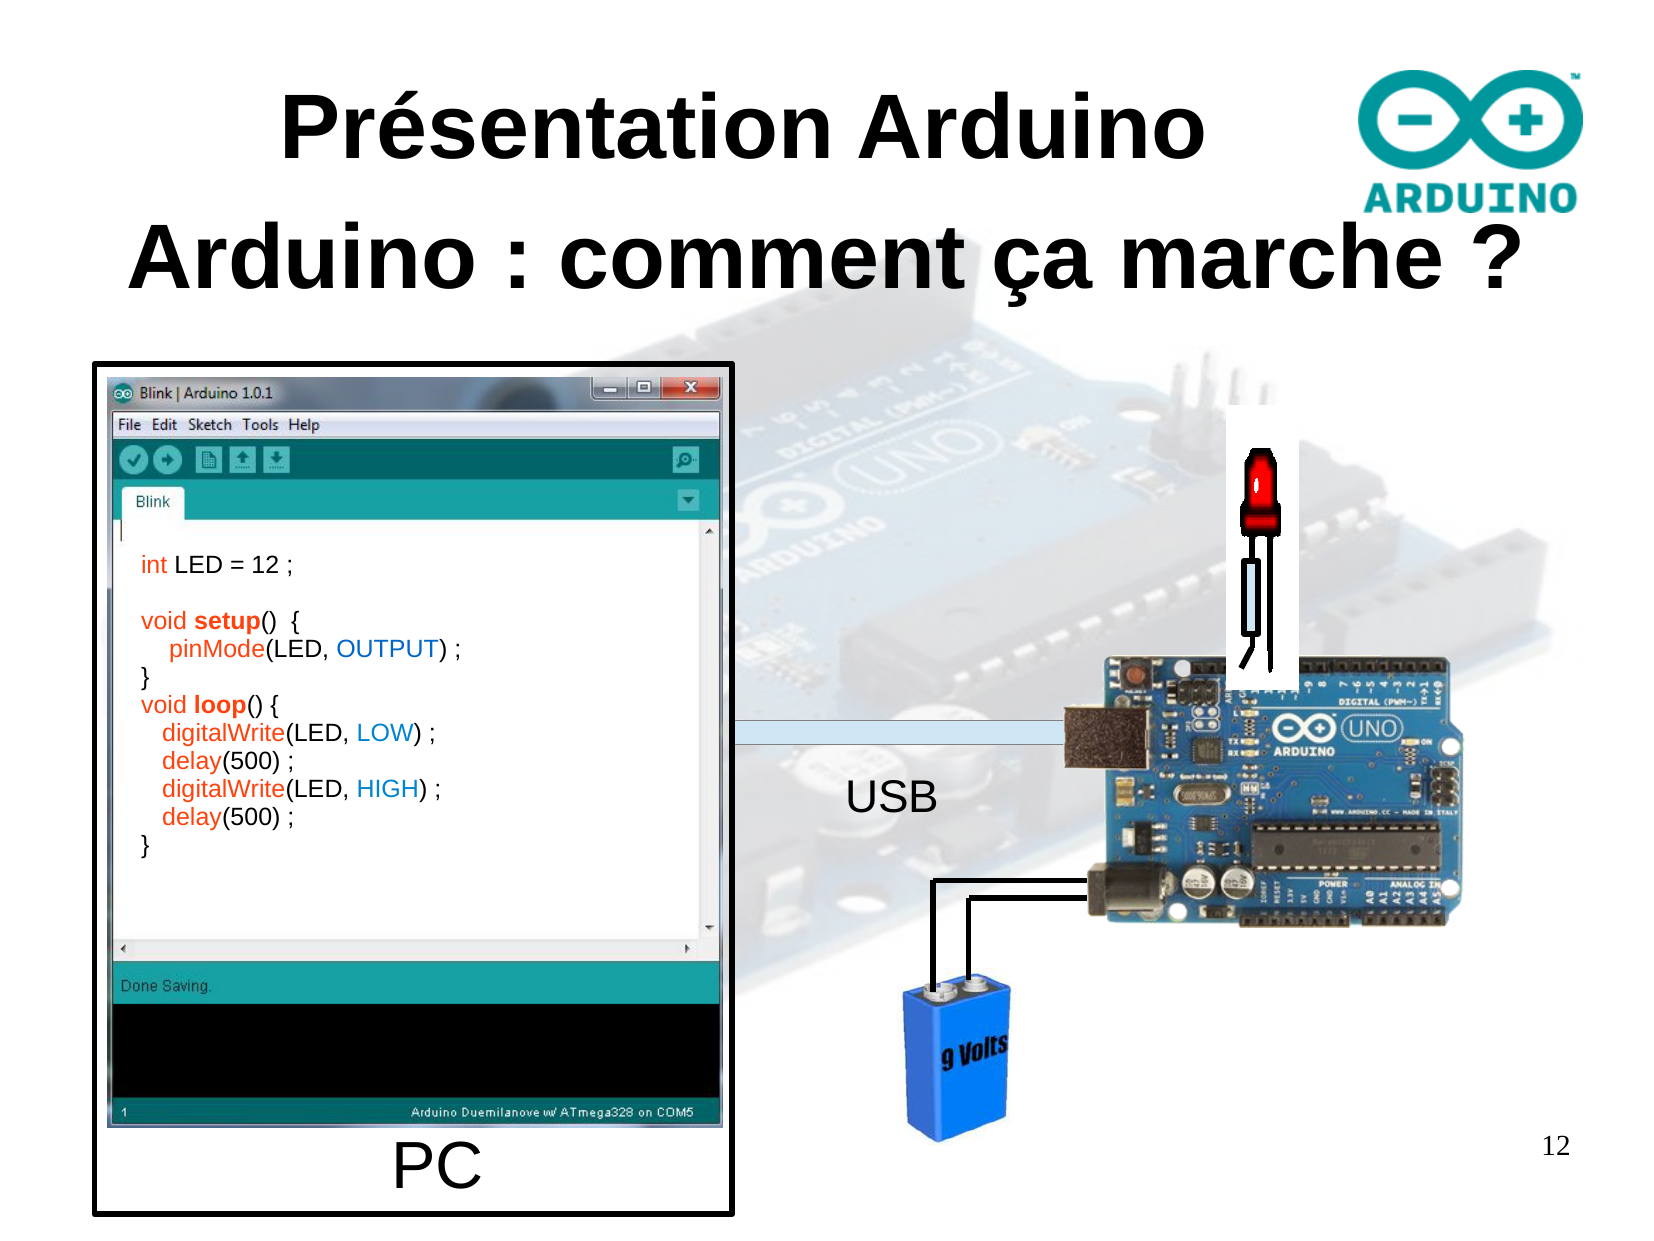

Présentation Arduino
Arduino : comment ça marche ?
int LED = 12 ;
void setup() {
 pinMode(LED, OUTPUT) ;
}
void loop() {
 digitalWrite(LED, LOW) ;
 delay(500) ;
 digitalWrite(LED, HIGH) ;
 delay(500) ;
}
01011101100
USB
# PC
12